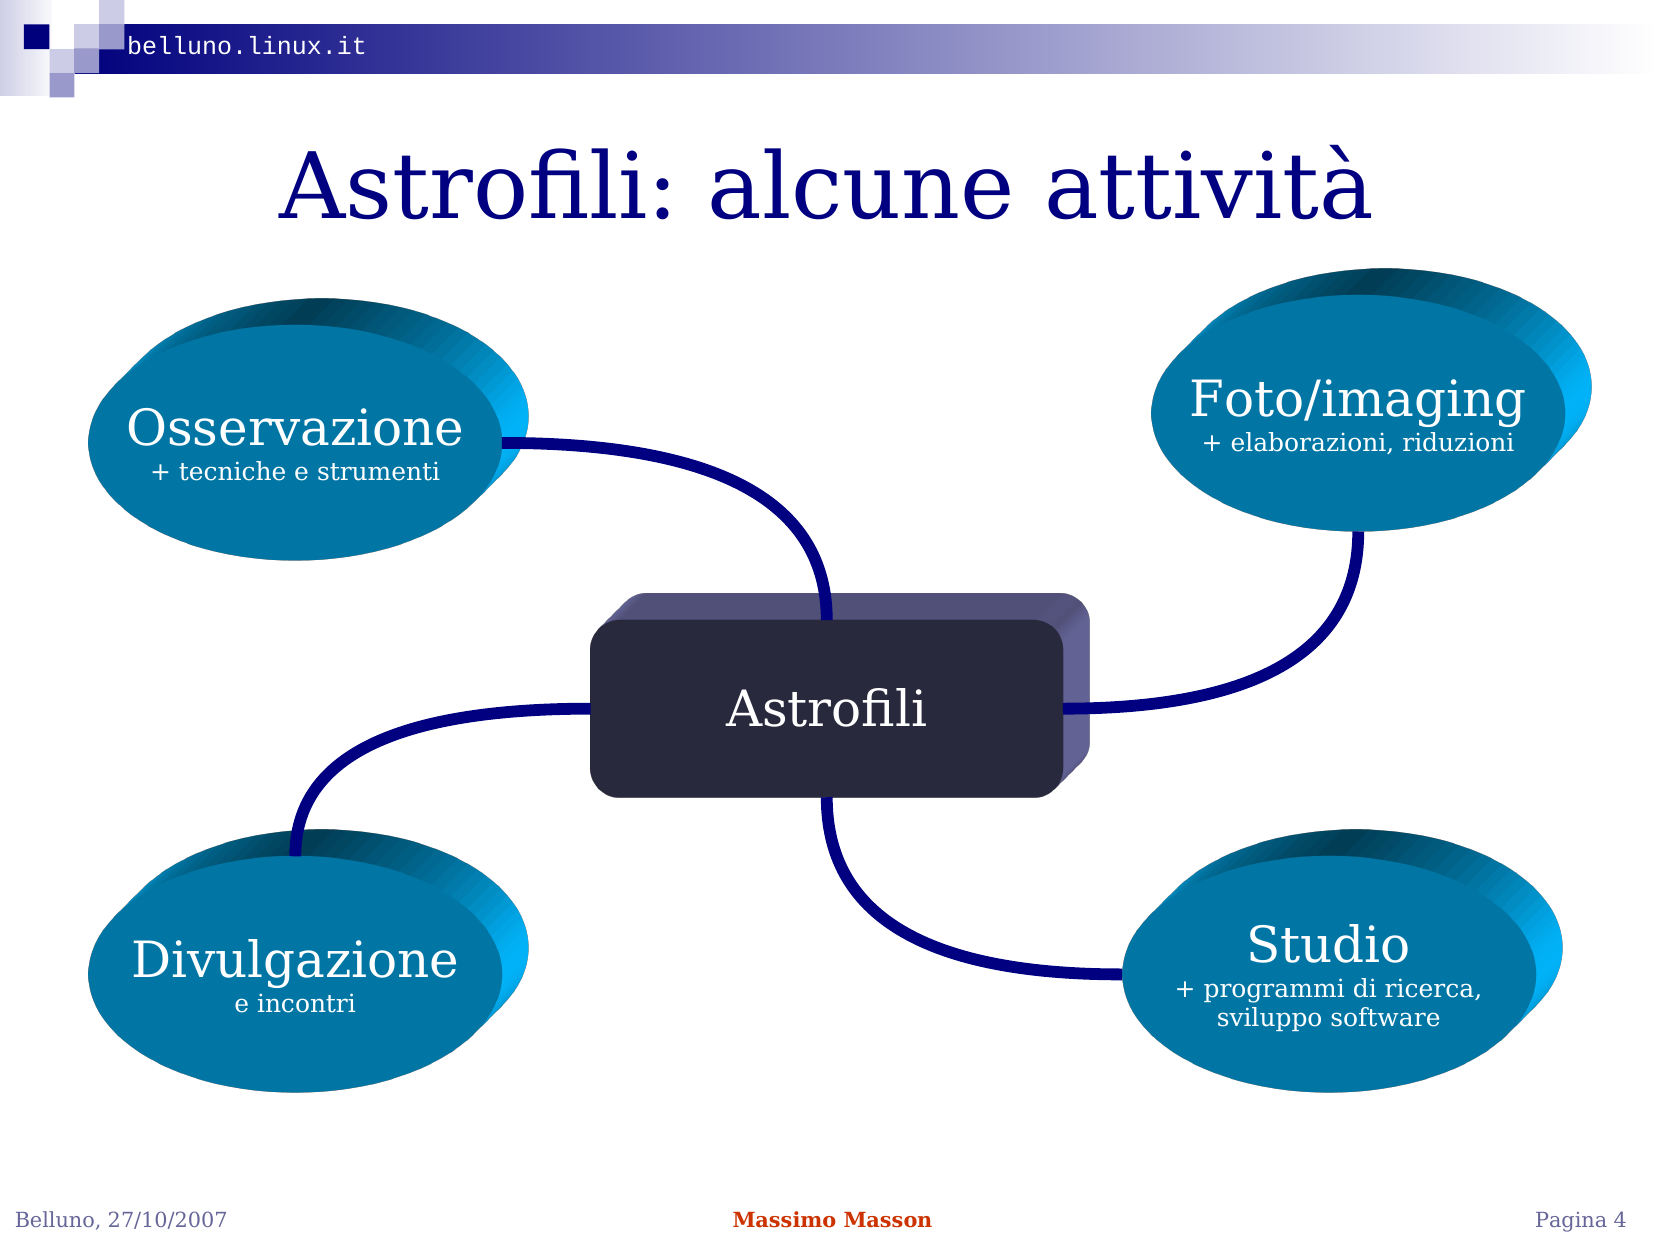

# Astrofili: alcune attività
Foto/imaging
+ elaborazioni, riduzioni
Osservazione
+ tecniche e strumenti
Astrofili
Divulgazione
e incontri
Studio
+ programmi di ricerca,
sviluppo software